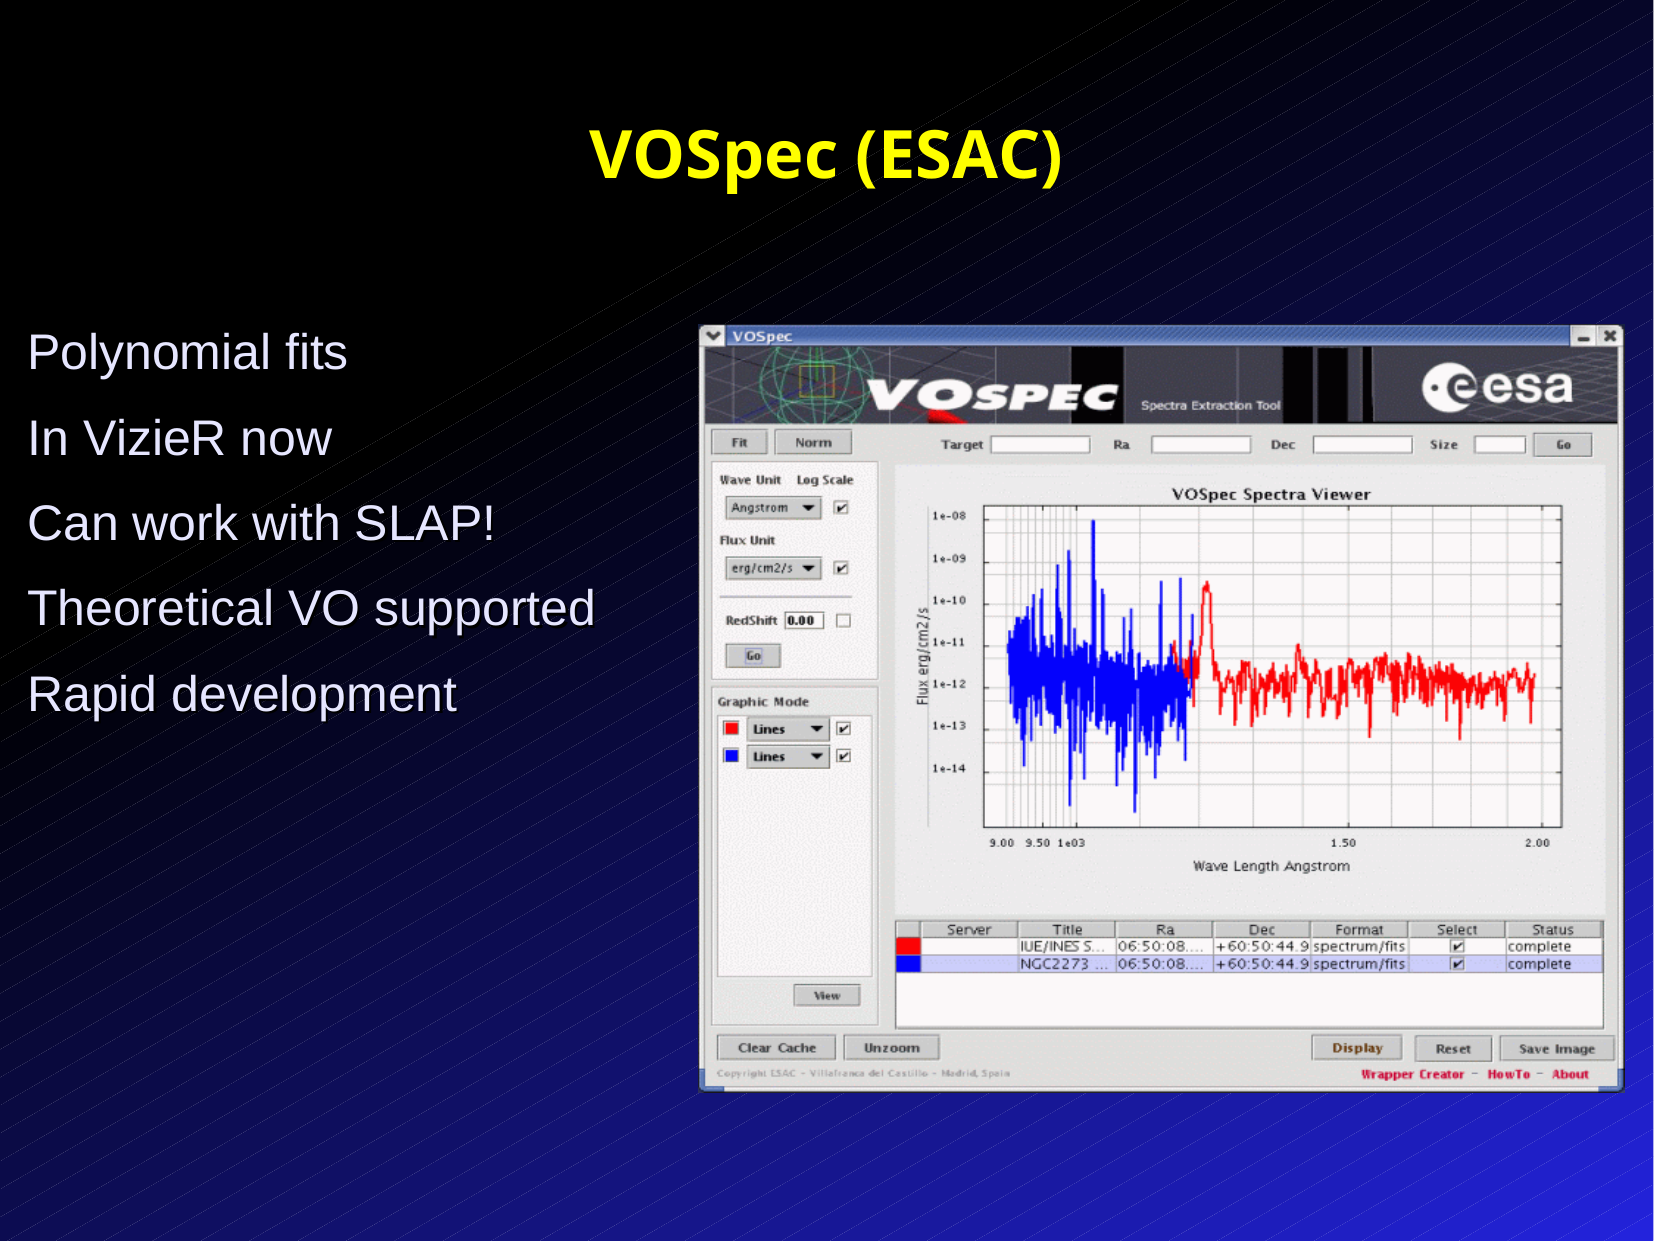

# VOSpec (ESAC)
Polynomial fits
In VizieR now
Can work with SLAP!
Theoretical VO supported
Rapid development